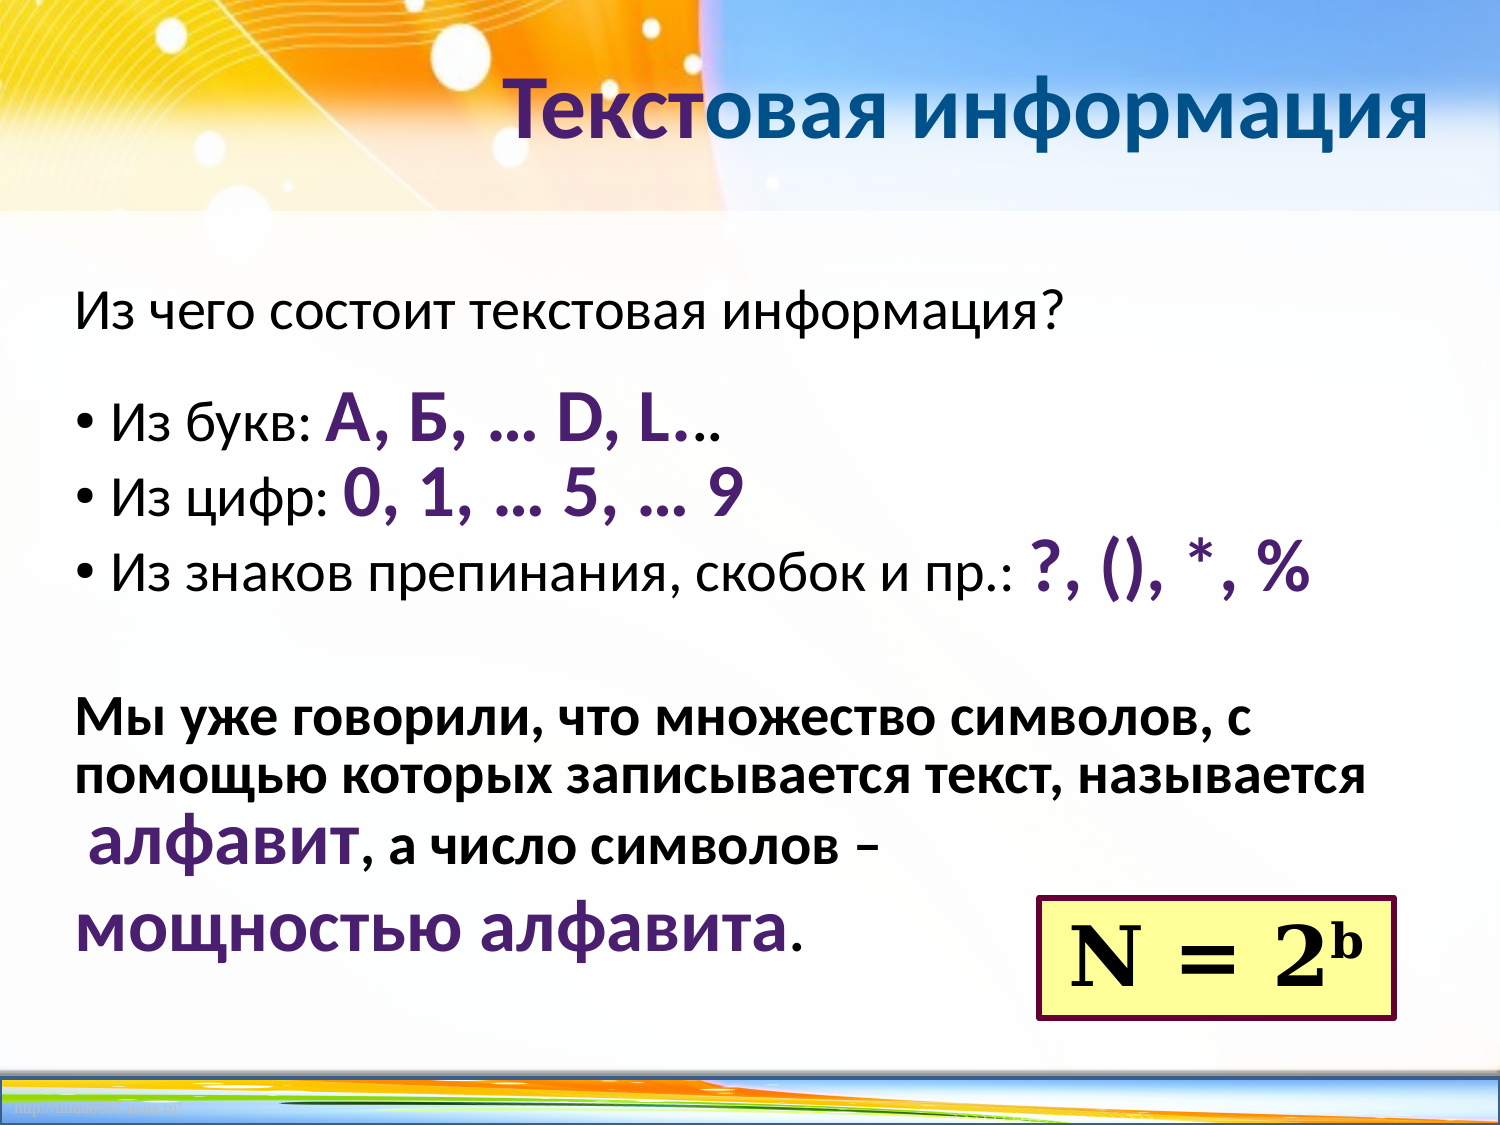

# Текстовая информация
Из чего состоит текстовая информация?
Из букв: А, Б, … D, L...
Из цифр: 0, 1, … 5, … 9
Из знаков препинания, скобок и пр.: ?, (), *, %
Мы уже говорили, что множество символов, с помощью которых записывается текст, называется
 алфавит, а число символов –
мощностью алфавита.
N = 2b